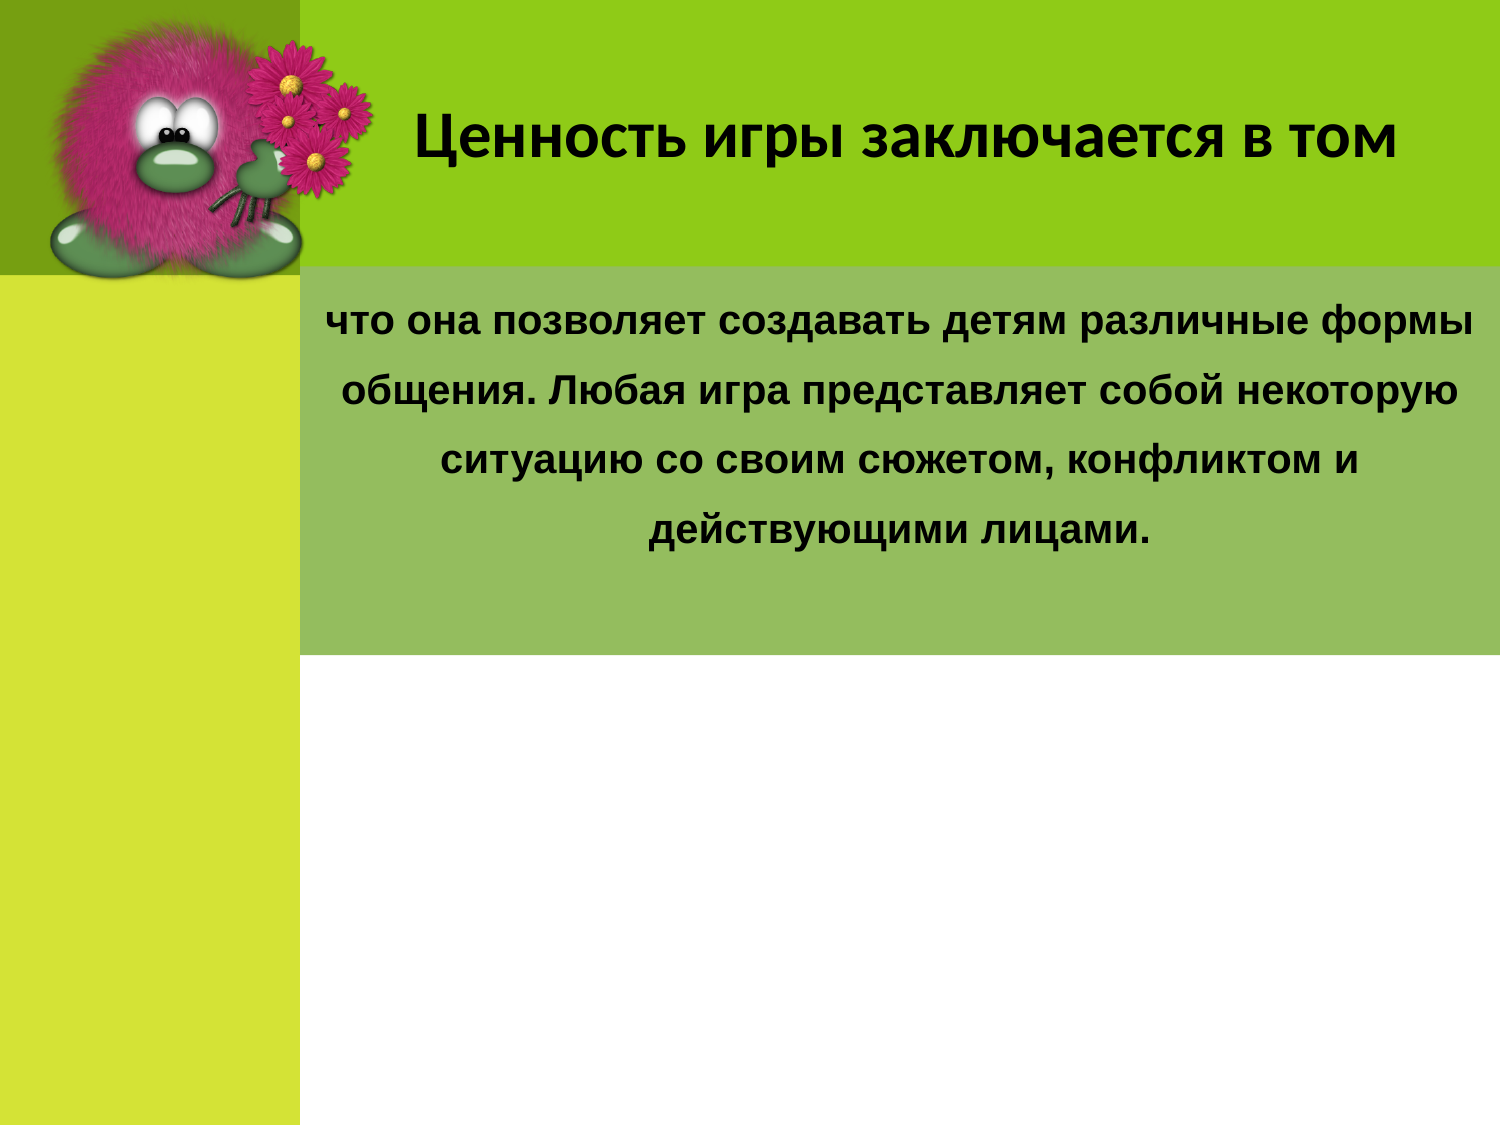

# Ценность игры заключается в том
что она позволяет создавать детям различные формы общения. Любая игра представляет собой некоторую ситуацию со своим сюжетом, конфликтом и действующими лицами.